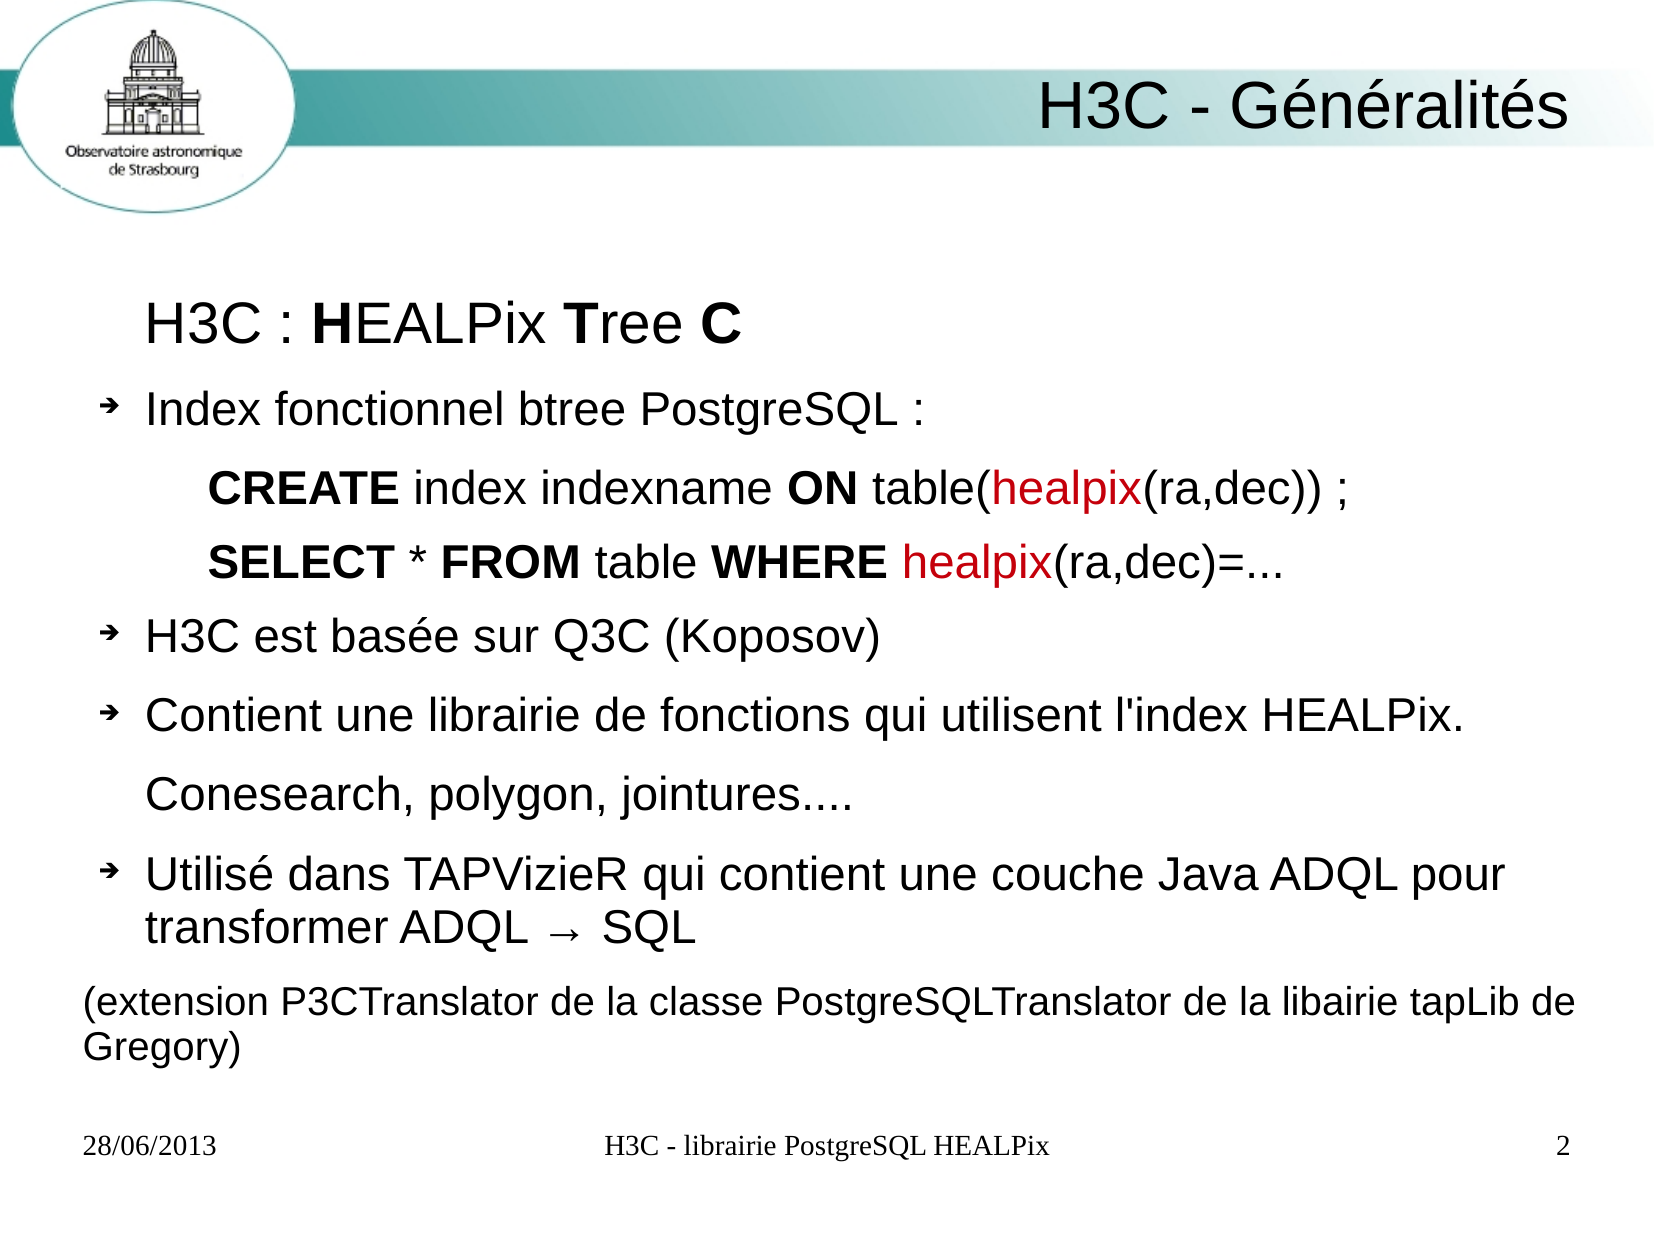

# H3C - Généralités
H3C : HEALPix Tree C
Index fonctionnel btree PostgreSQL :
CREATE index indexname ON table(healpix(ra,dec)) ;
SELECT * FROM table WHERE healpix(ra,dec)=...
H3C est basée sur Q3C (Koposov)
Contient une librairie de fonctions qui utilisent l'index HEALPix.
Conesearch, polygon, jointures....
Utilisé dans TAPVizieR qui contient une couche Java ADQL pour transformer ADQL → SQL
(extension P3CTranslator de la classe PostgreSQLTranslator de la libairie tapLib de Gregory)
28/06/2013
H3C - librairie PostgreSQL HEALPix
2